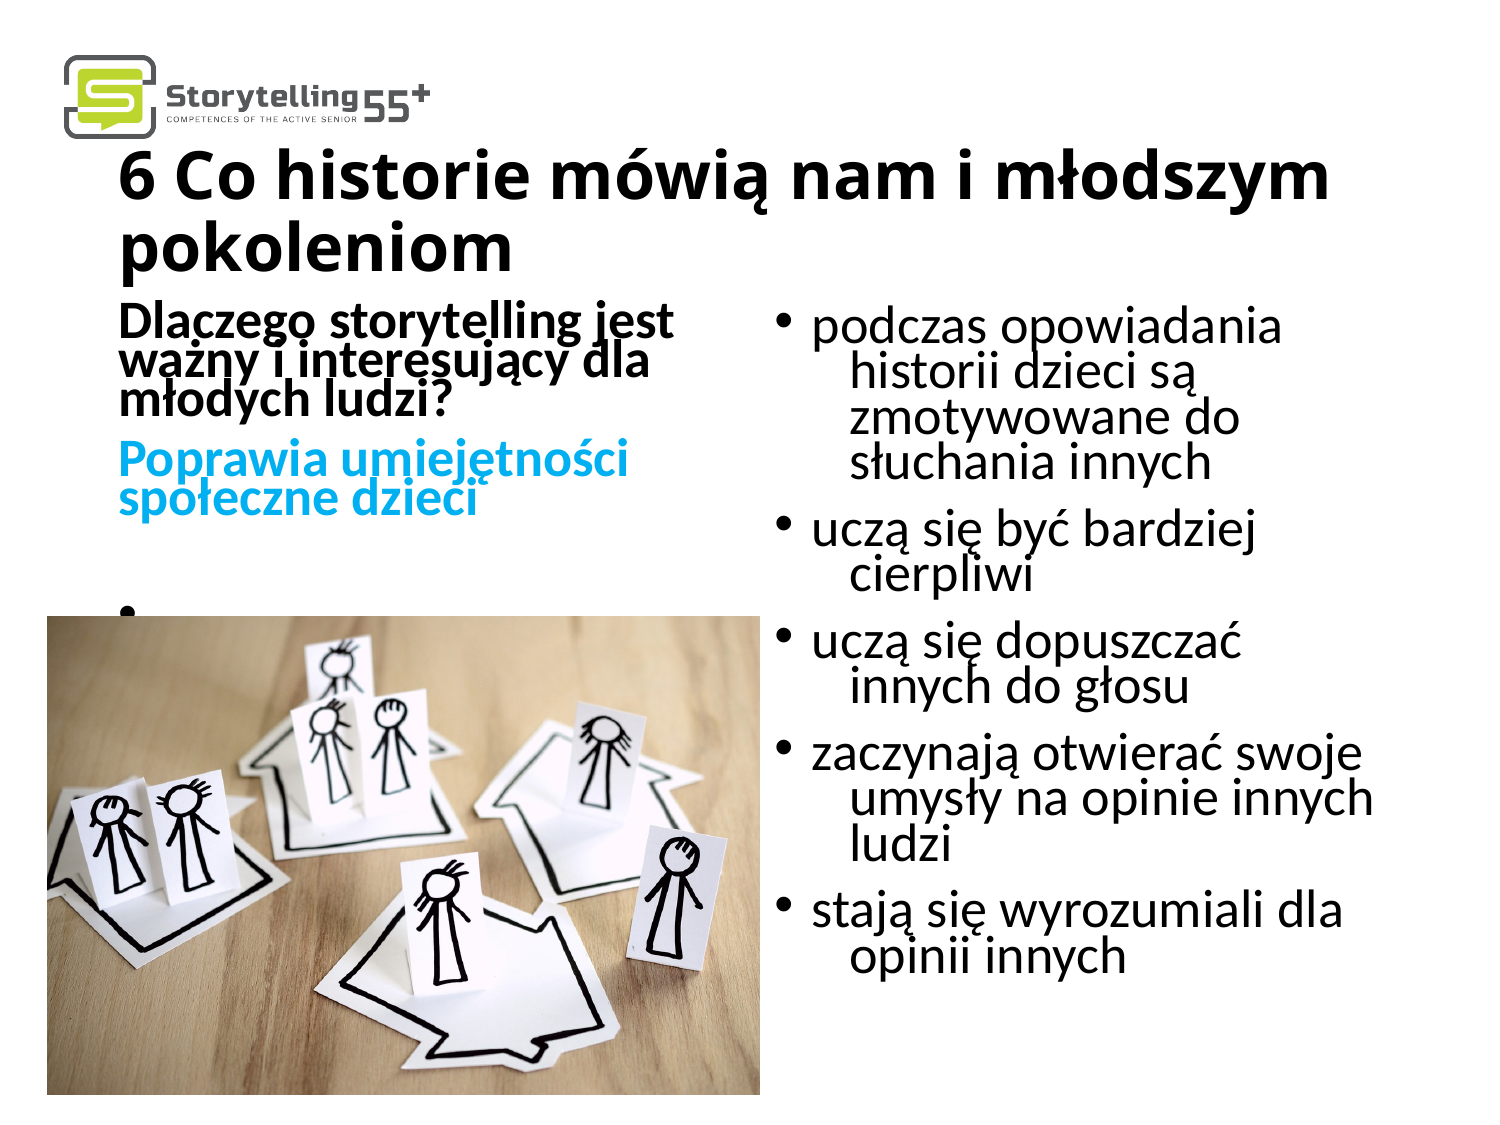

# 6 Co historie mówią nam i młodszym pokoleniom
Dlaczego storytelling jest ważny i interesujący dla młodych ludzi?
Poprawia umiejętności społeczne dzieci
podczas opowiadania historii dzieci są zmotywowane do słuchania innych
uczą się być bardziej cierpliwi
uczą się dopuszczać innych do głosu
zaczynają otwierać swoje umysły na opinie innych ludzi
stają się wyrozumiali dla opinii innych